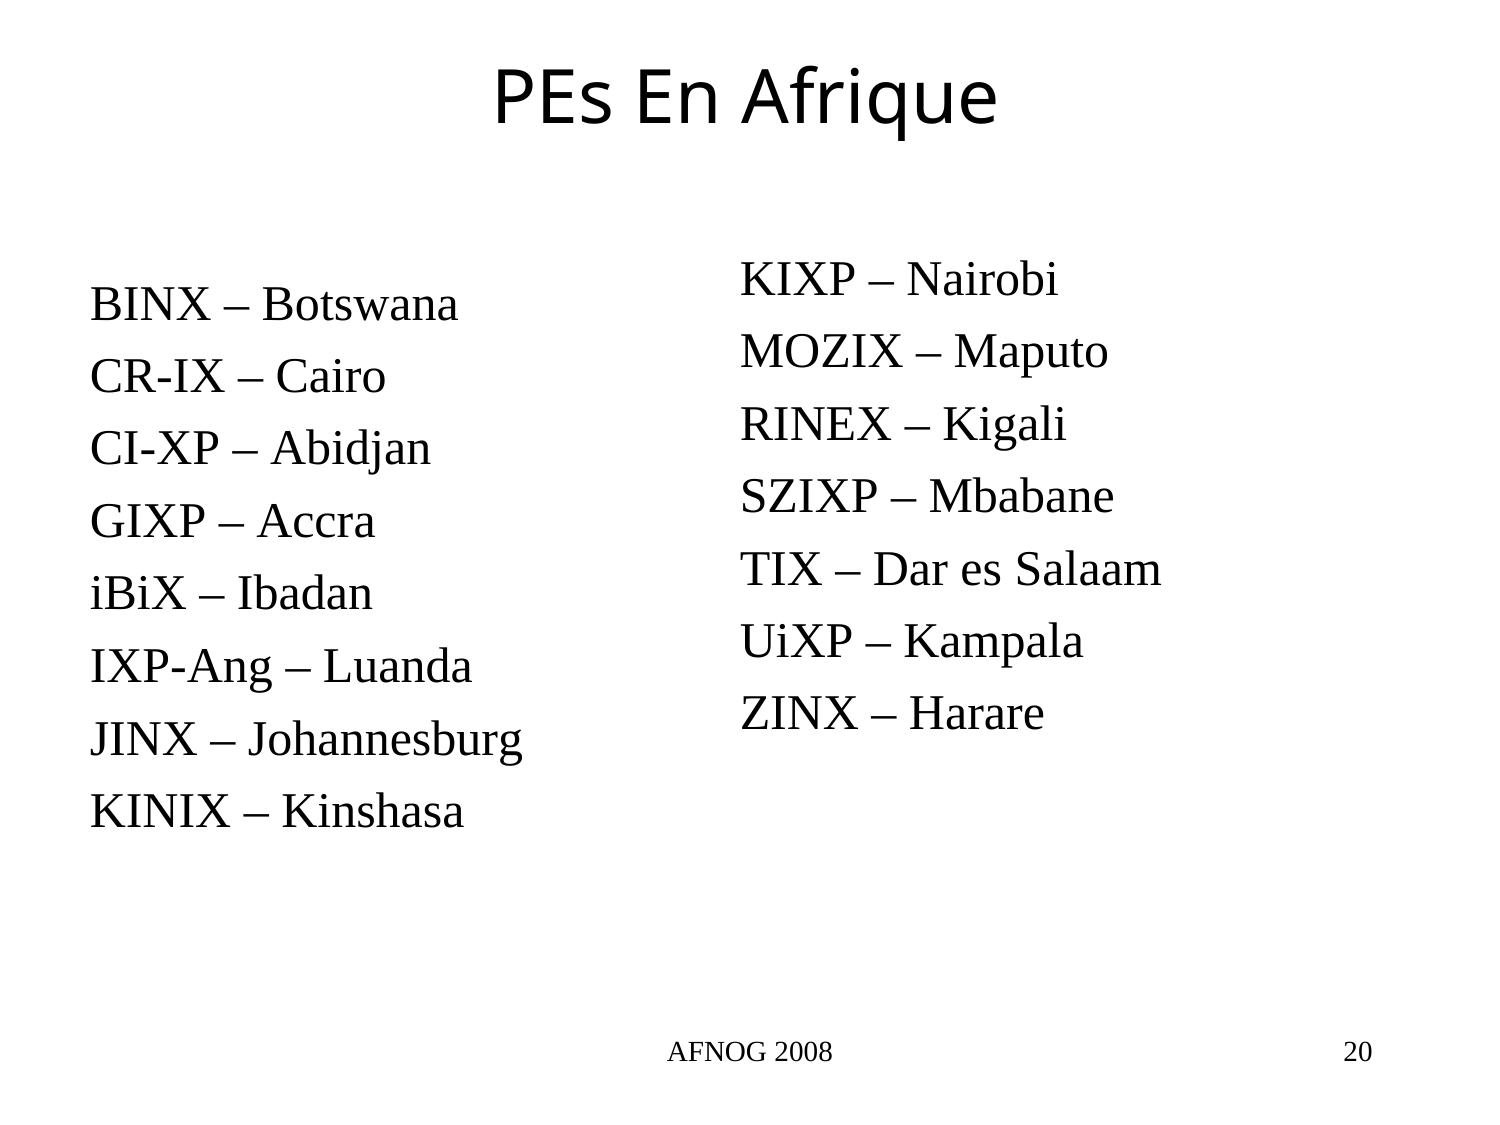

# PEs En Afrique
KIXP – Nairobi
MOZIX – Maputo
RINEX – Kigali
SZIXP – Mbabane
TIX – Dar es Salaam
UiXP – Kampala
ZINX – Harare
BINX – Botswana
CR-IX – Cairo
CI-XP – Abidjan
GIXP – Accra
iBiX – Ibadan
IXP-Ang – Luanda
JINX – Johannesburg
KINIX – Kinshasa
AFNOG 2008